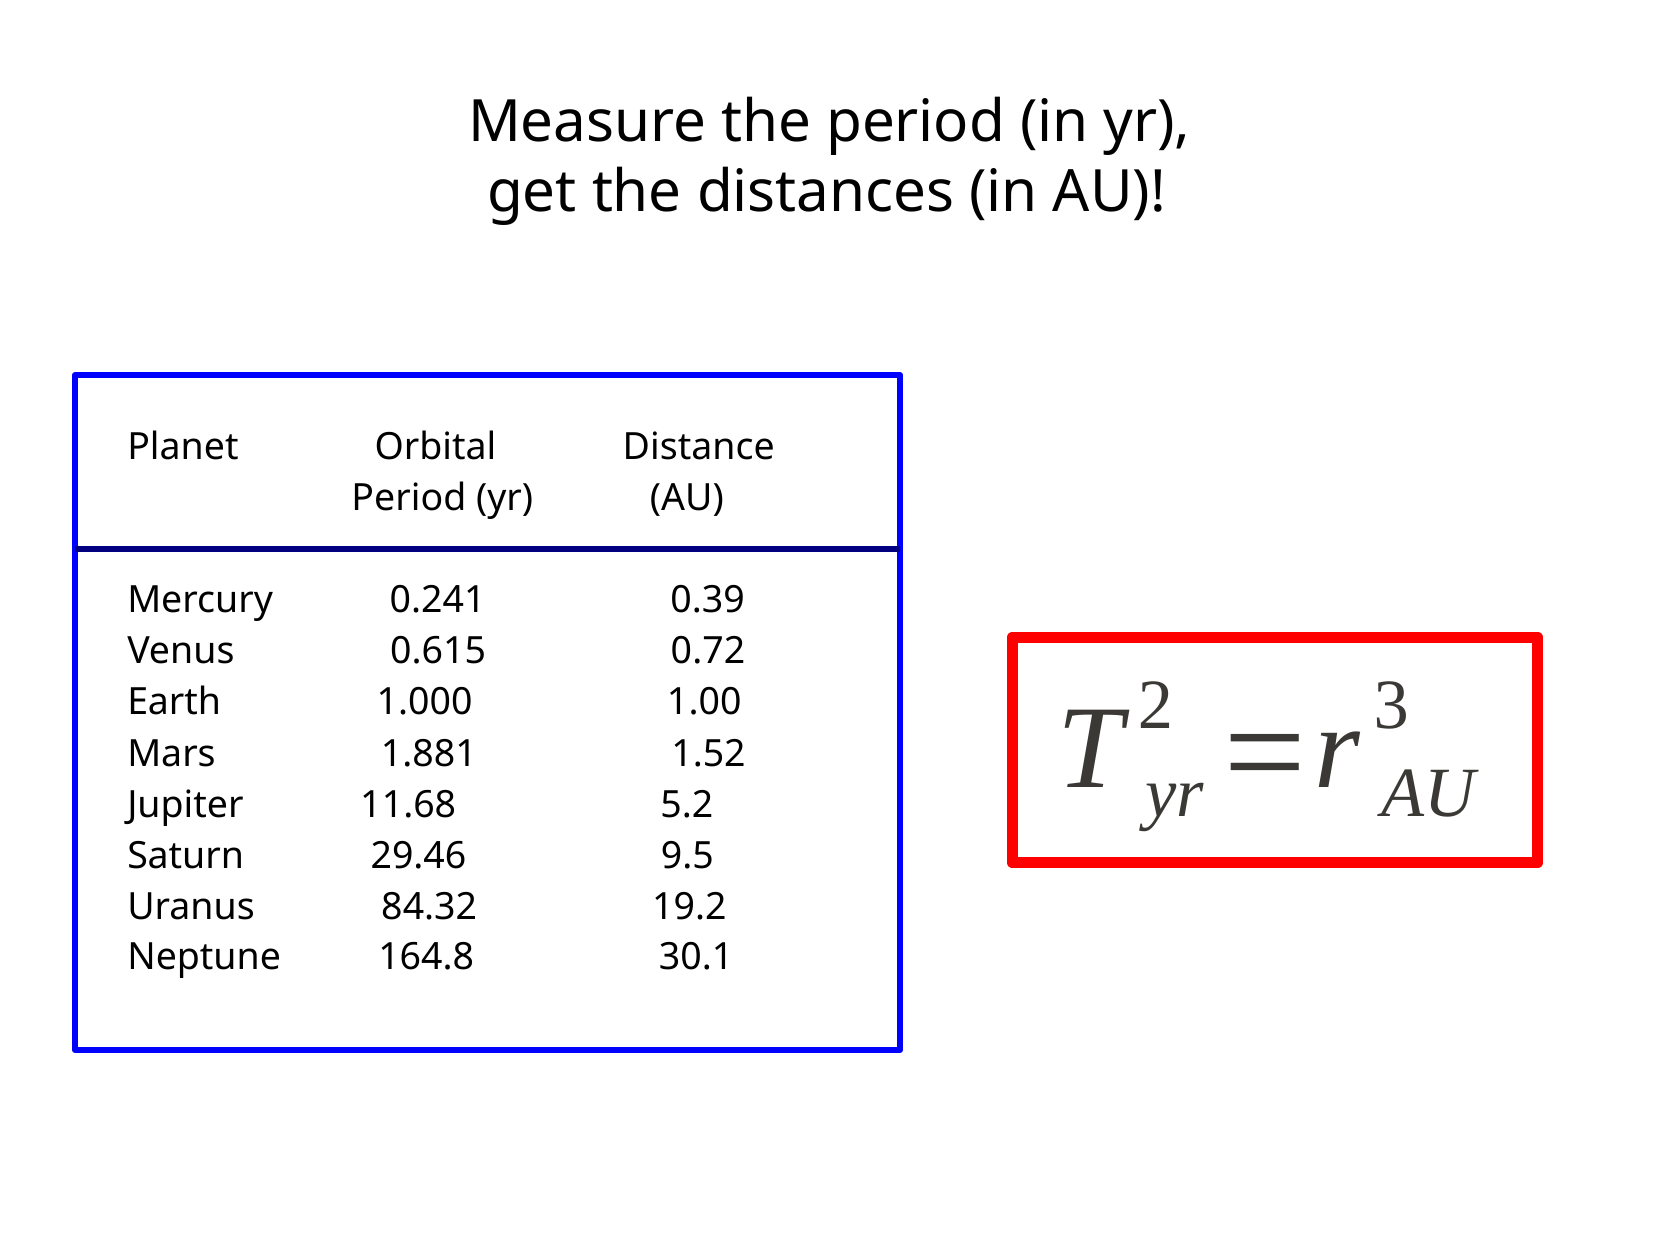

# Measure the period (in yr), get the distances (in AU)!
Planet Orbital Distance
 Period (yr) (AU)
Mercury 0.241 0.39
Venus 0.615 0.72
Earth 1.000 1.00
Mars 1.881 1.52
Jupiter 11.68 5.2
Saturn 29.46 9.5
Uranus 84.32 19.2
Neptune 164.8 30.1